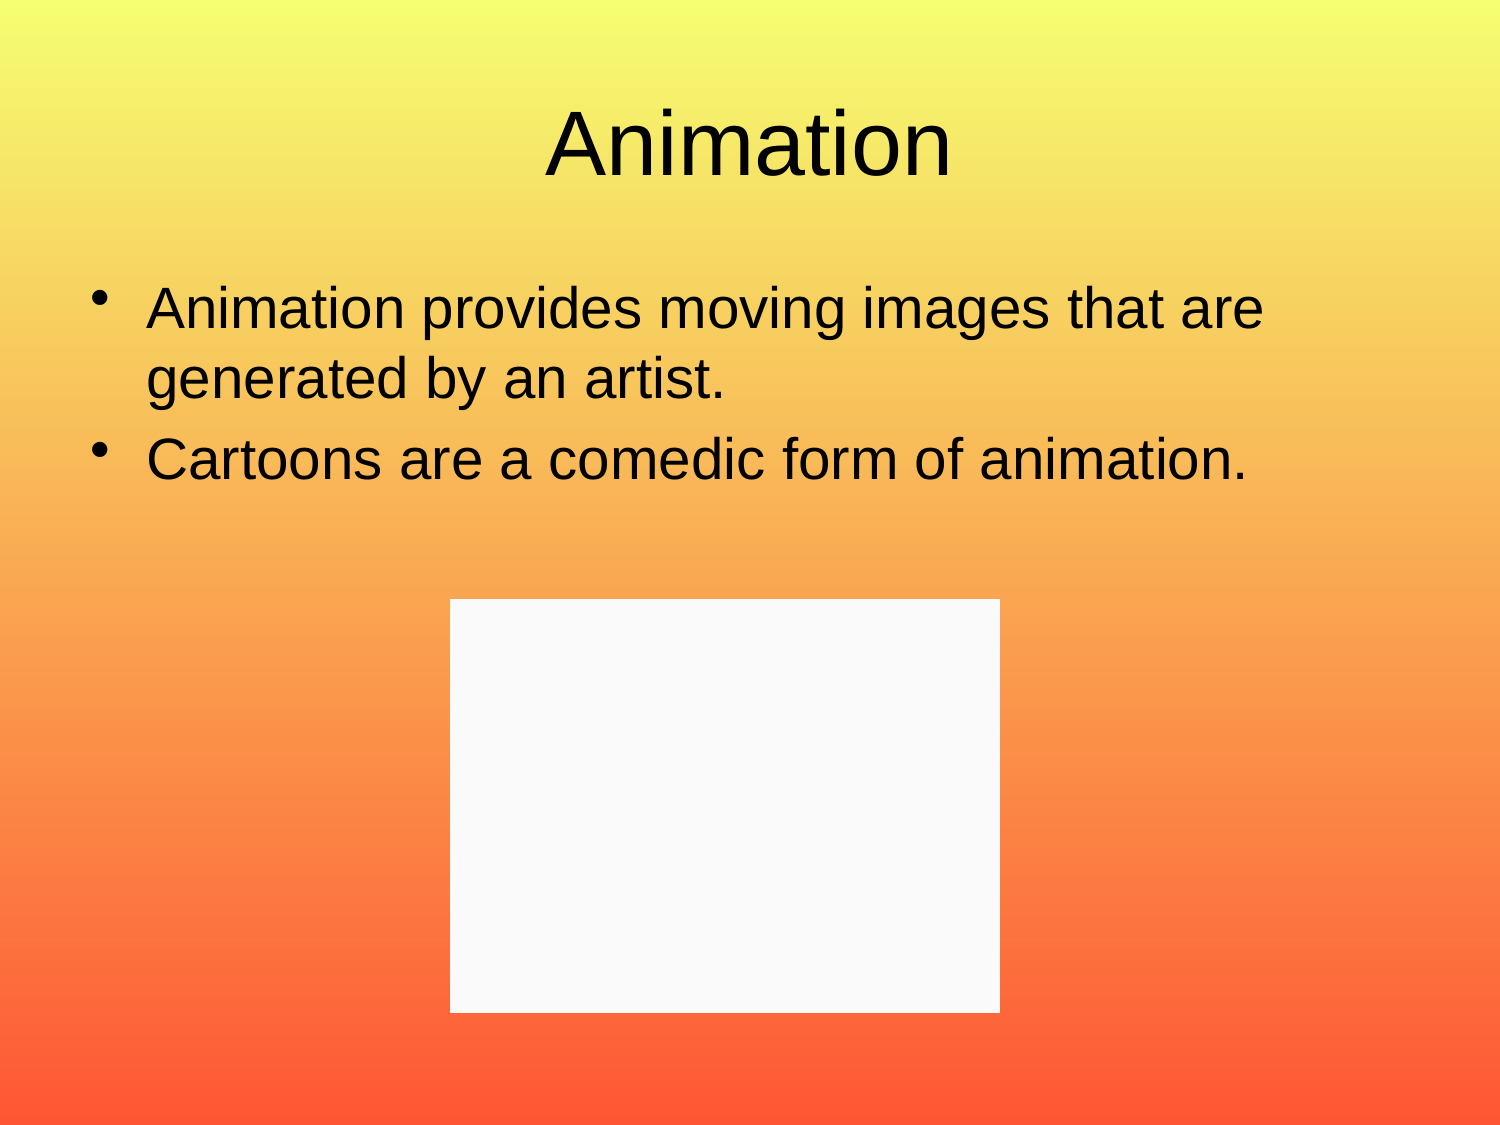

# Animation
Animation provides moving images that are generated by an artist.
Cartoons are a comedic form of animation.